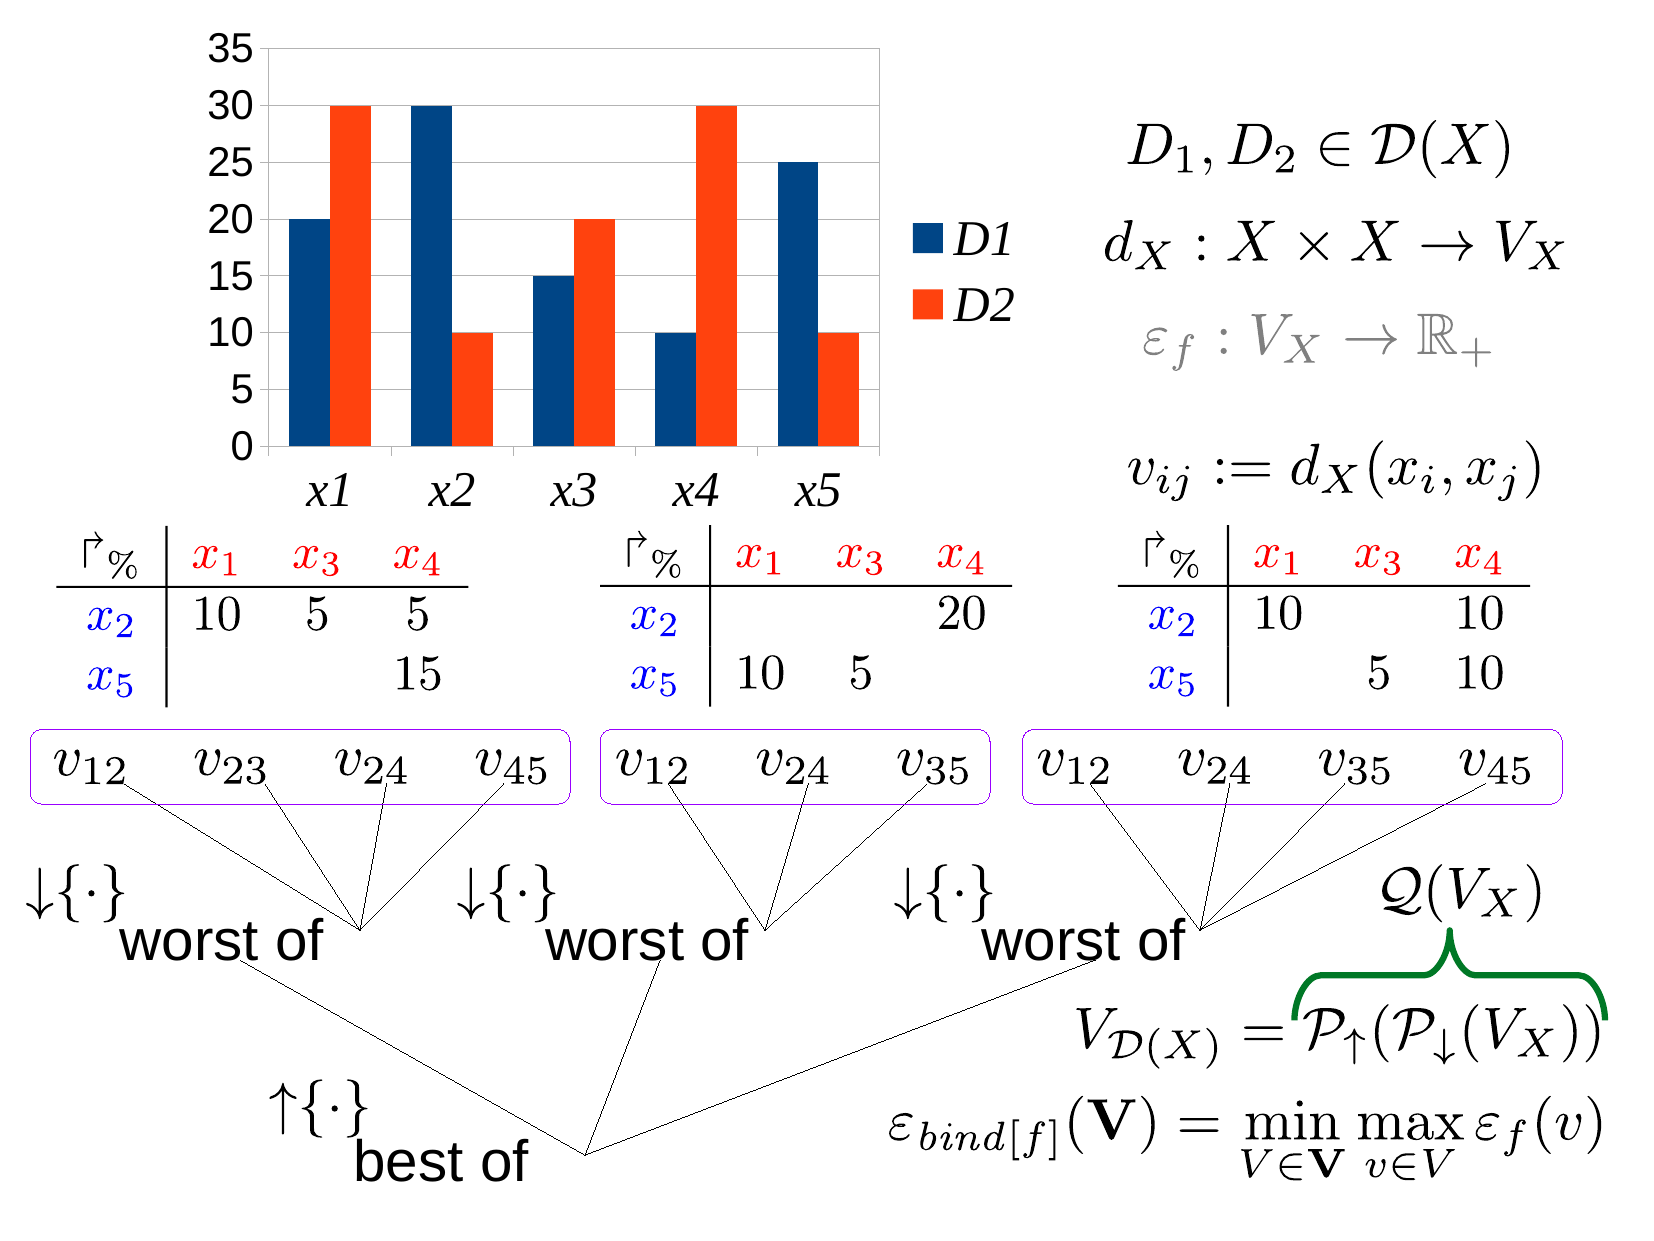

### Chart
| Category | D1 | D2 |
|---|---|---|
| x1 | 20.0 | 30.0 |
| x2 | 30.0 | 10.0 |
| x3 | 15.0 | 20.0 |
| x4 | 10.0 | 30.0 |
| x5 | 25.0 | 10.0 |
worst of
worst of
worst of
best of